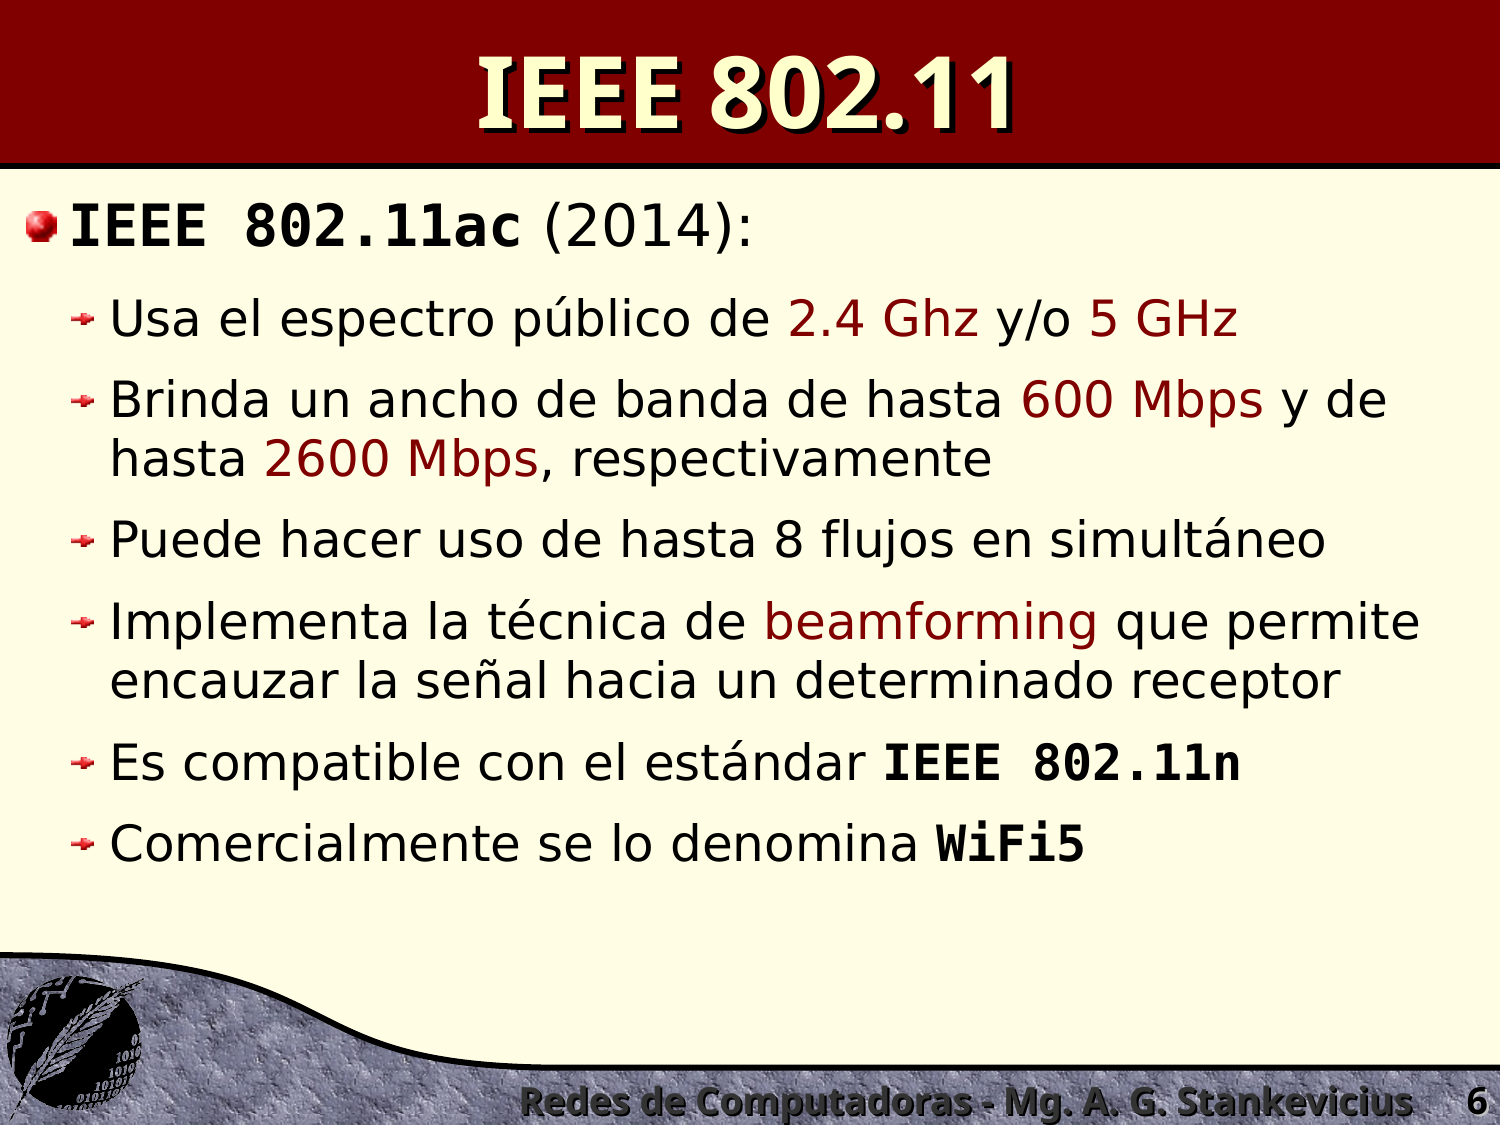

# IEEE 802.11
IEEE 802.11ac (2014):
Usa el espectro público de 2.4 Ghz y/o 5 GHz
Brinda un ancho de banda de hasta 600 Mbps y de hasta 2600 Mbps, respectivamente
Puede hacer uso de hasta 8 flujos en simultáneo
Implementa la técnica de beamforming que permite encauzar la señal hacia un determinado receptor
Es compatible con el estándar IEEE 802.11n
Comercialmente se lo denomina WiFi5
6